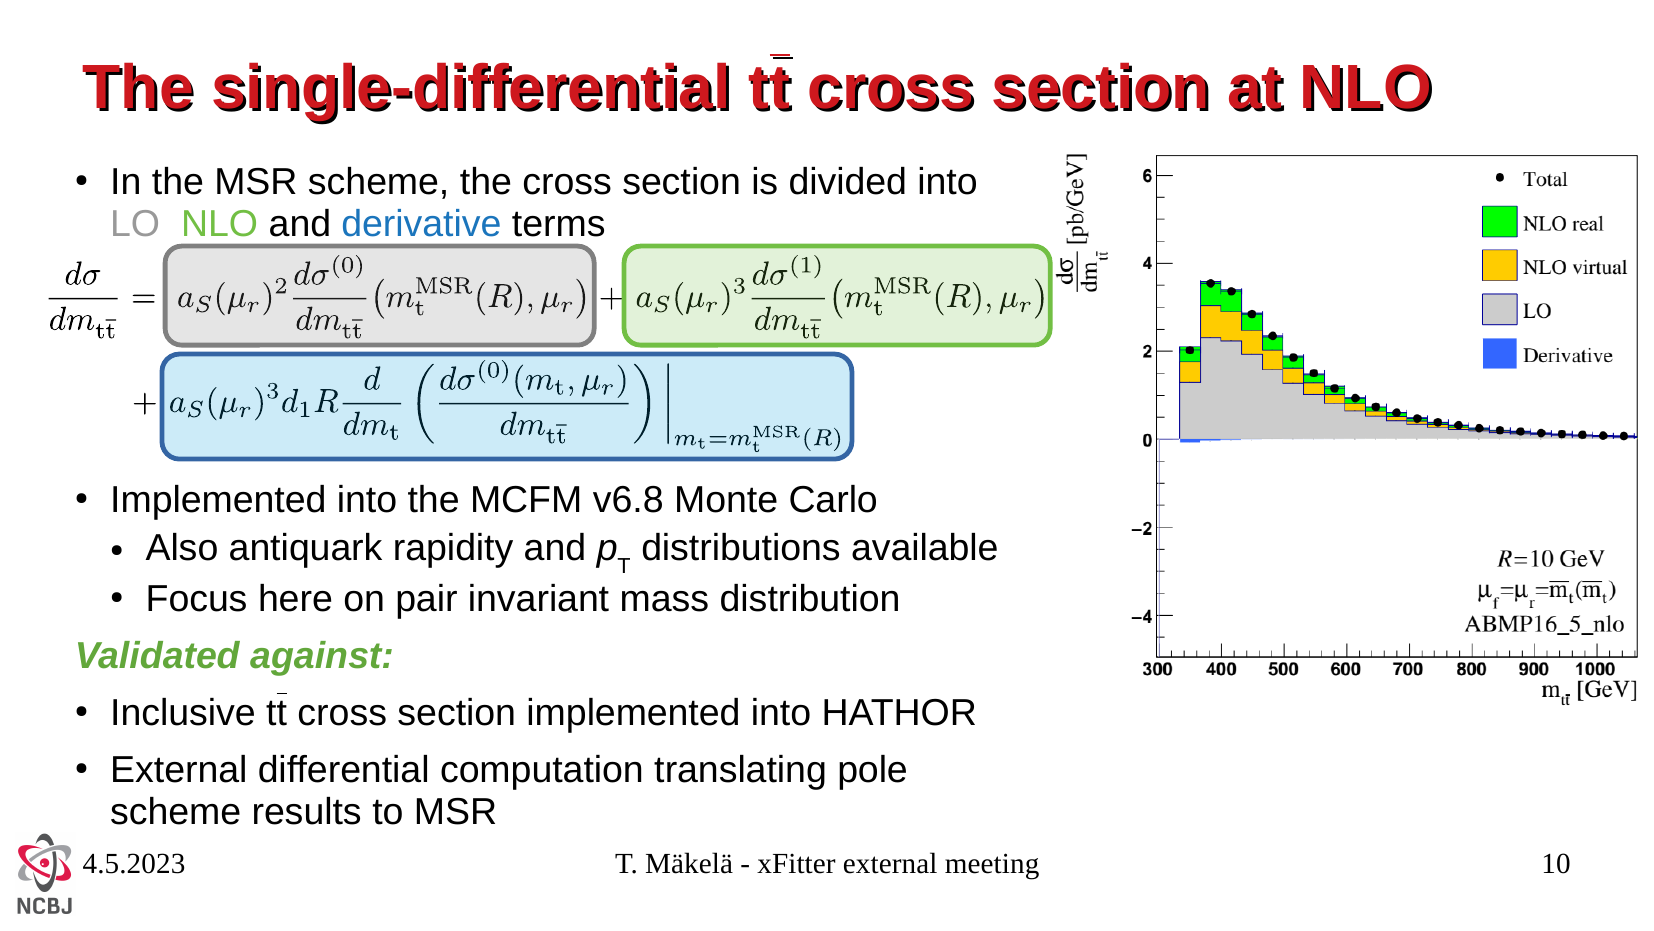

# The single-differential tt cross section at NLO
In the MSR scheme, the cross section is divided into LO, NLO and derivative terms
Implemented into the MCFM v6.8 Monte Carlo
Also antiquark rapidity and pT distributions available
Focus here on pair invariant mass distribution
Validated against:
Inclusive tt cross section implemented into HATHOR
External differential computation translating pole scheme results to MSR
4.5.2023
T. Mäkelä - xFitter external meeting
10